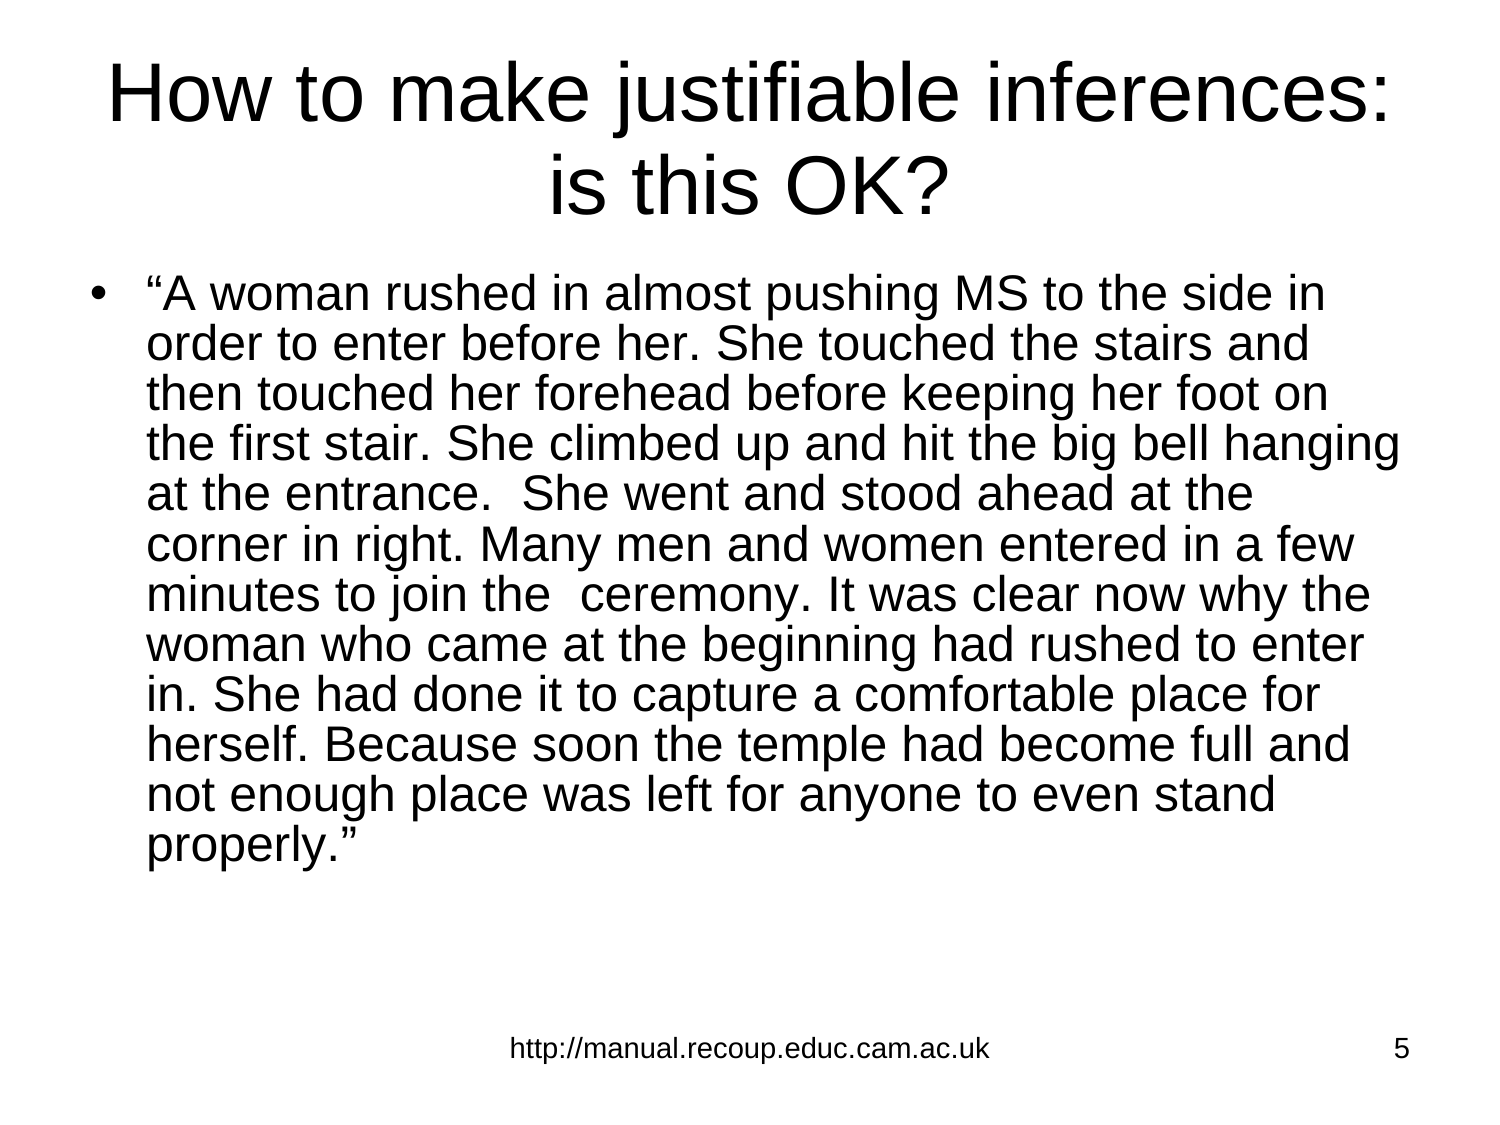

# How to make justifiable inferences: is this OK?
“A woman rushed in almost pushing MS to the side in order to enter before her. She touched the stairs and then touched her forehead before keeping her foot on the first stair. She climbed up and hit the big bell hanging at the entrance. She went and stood ahead at the corner in right. Many men and women entered in a few minutes to join the ceremony. It was clear now why the woman who came at the beginning had rushed to enter in. She had done it to capture a comfortable place for herself. Because soon the temple had become full and not enough place was left for anyone to even stand properly.”
http://manual.recoup.educ.cam.ac.uk
5